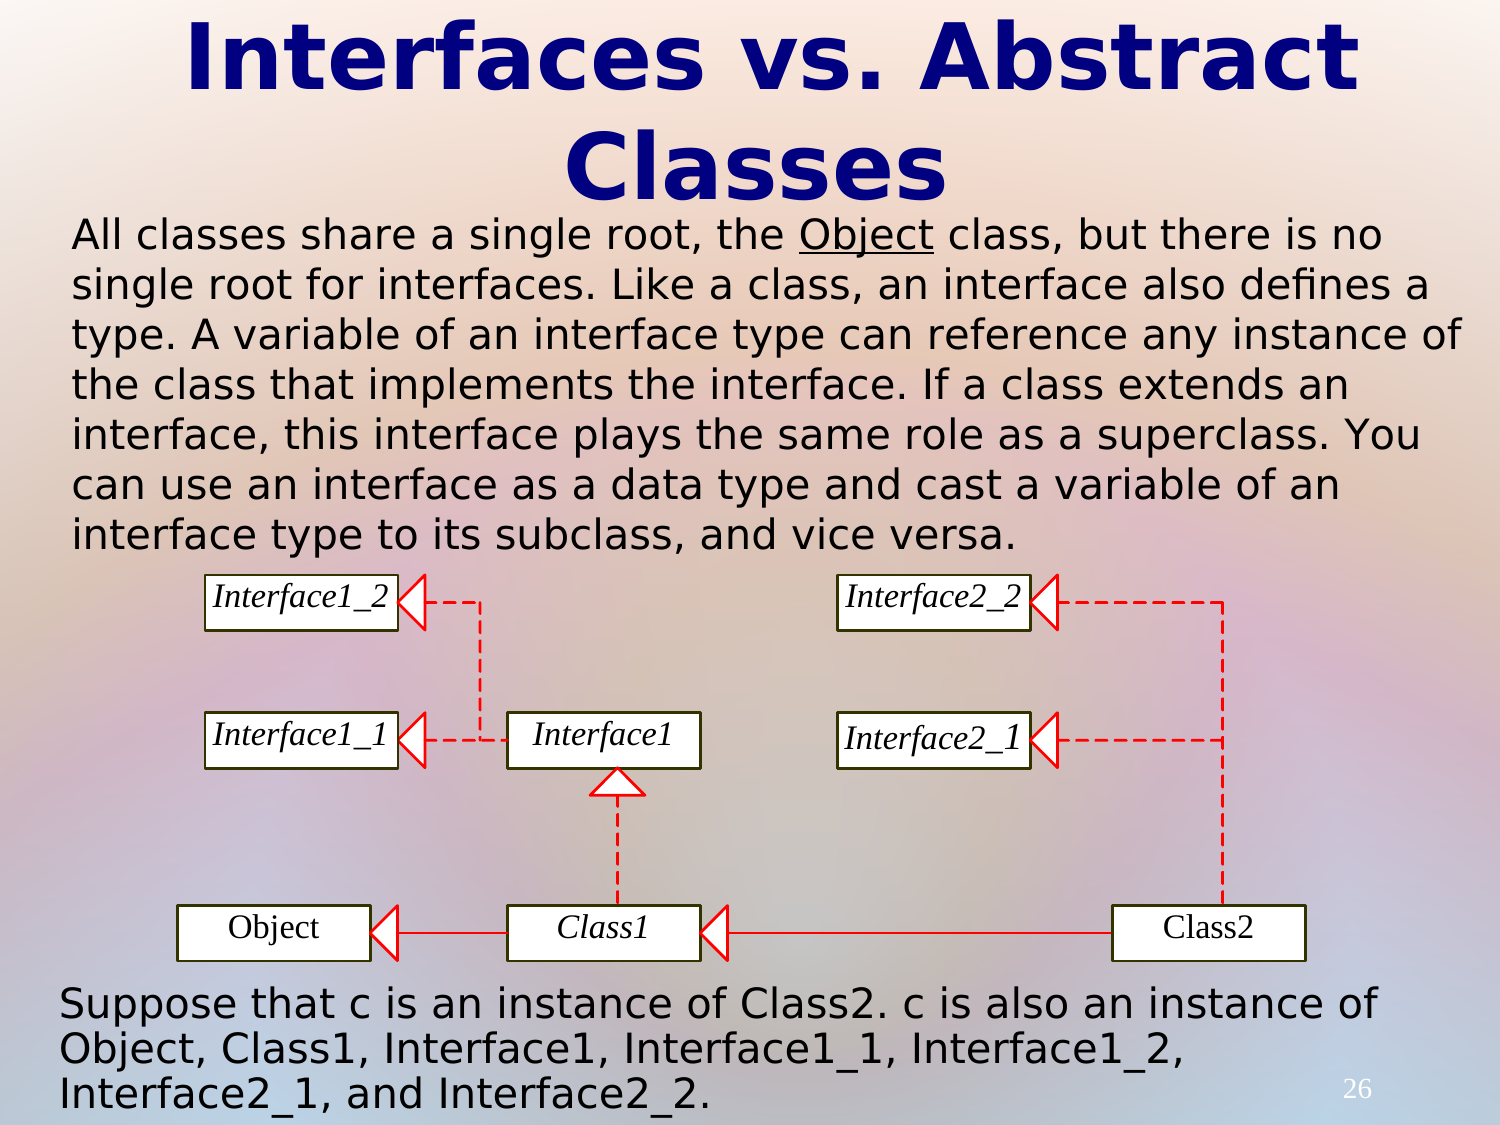

# Interfaces vs. Abstract Classes
All classes share a single root, the Object class, but there is no single root for interfaces. Like a class, an interface also defines a type. A variable of an interface type can reference any instance of the class that implements the interface. If a class extends an interface, this interface plays the same role as a superclass. You can use an interface as a data type and cast a variable of an interface type to its subclass, and vice versa.
Suppose that c is an instance of Class2. c is also an instance of Object, Class1, Interface1, Interface1_1, Interface1_2, Interface2_1, and Interface2_2.
Liang, Introduction to Java Programming, Eighth Edition, (c) 2011 Pearson Education, Inc. All rights reserved. 0132130807
26